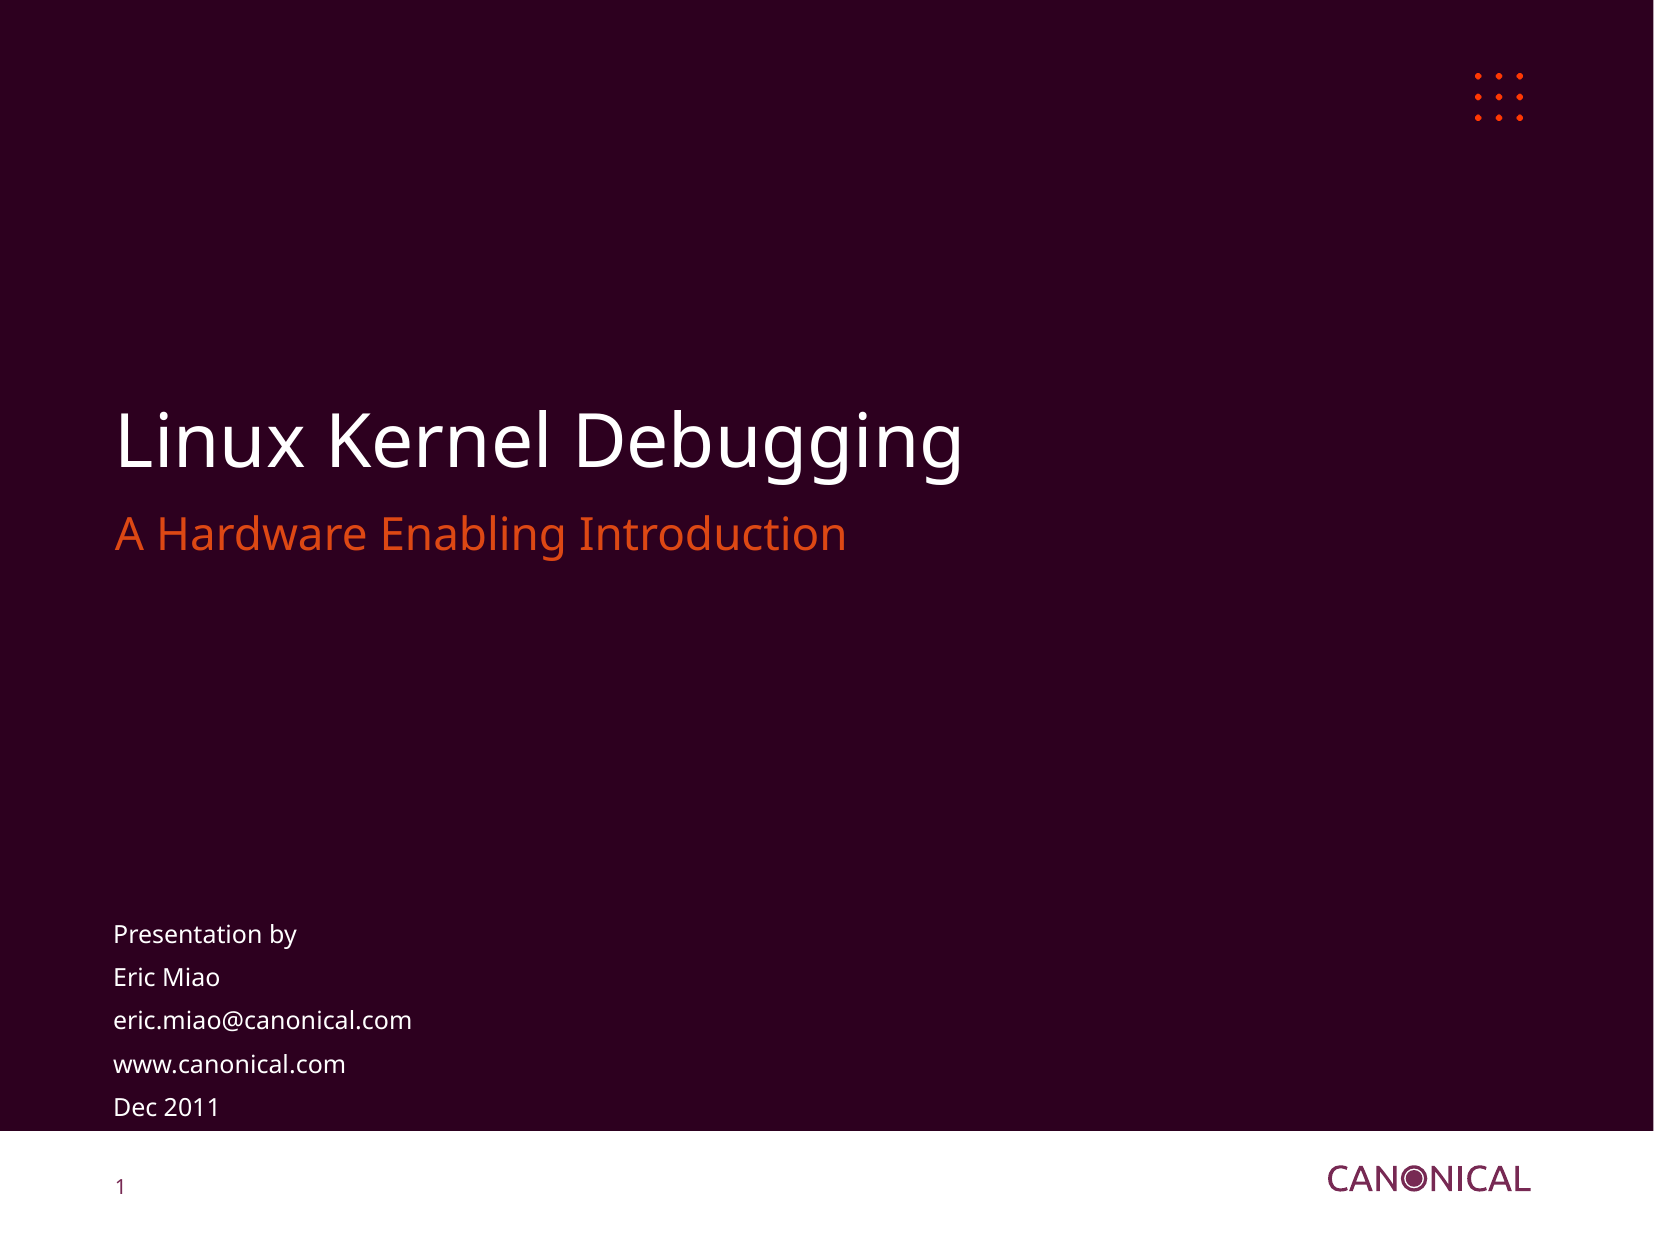

# Linux Kernel Debugging A Hardware Enabling Introduction
Presentation by
Eric Miao
eric.miao@canonical.com
www.canonical.com
Dec 2011